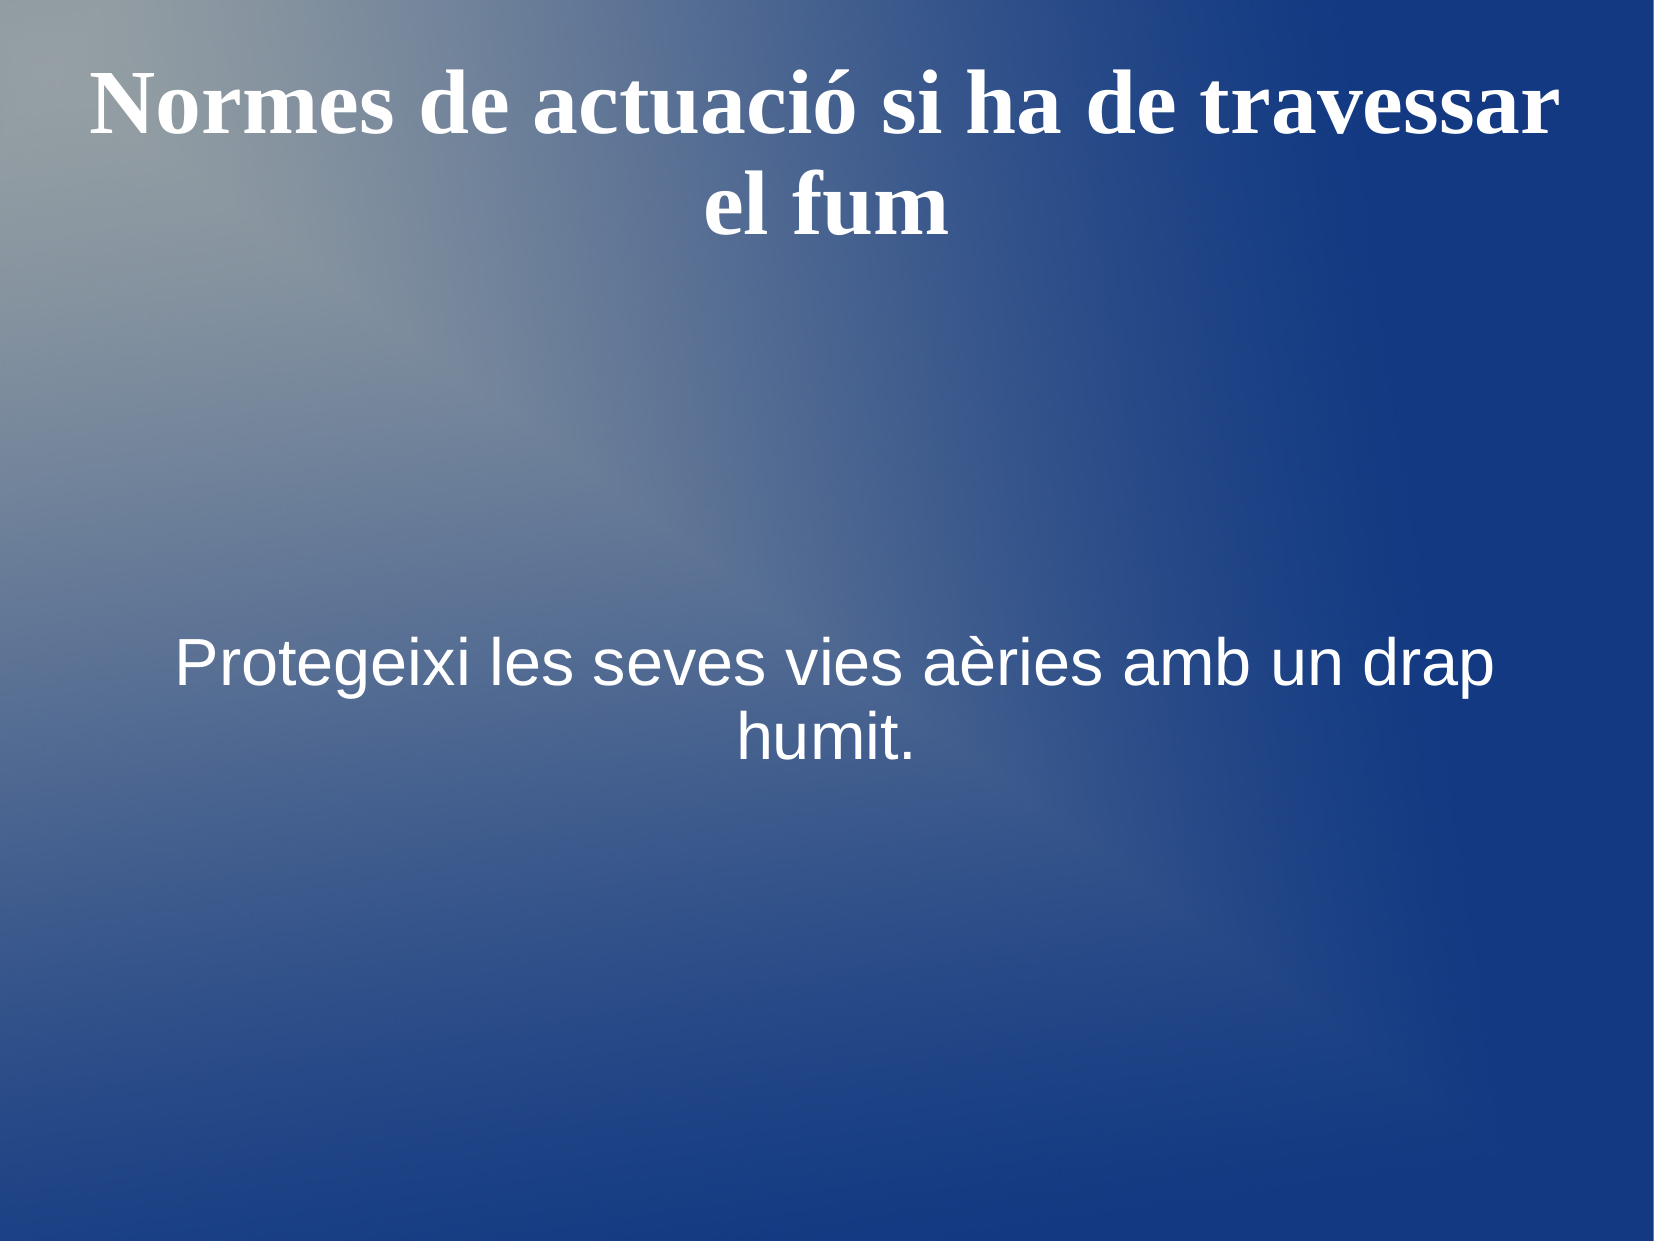

Normes de actuació si ha de travessar el fum
# Protegeixi les seves vies aèries amb un drap humit.